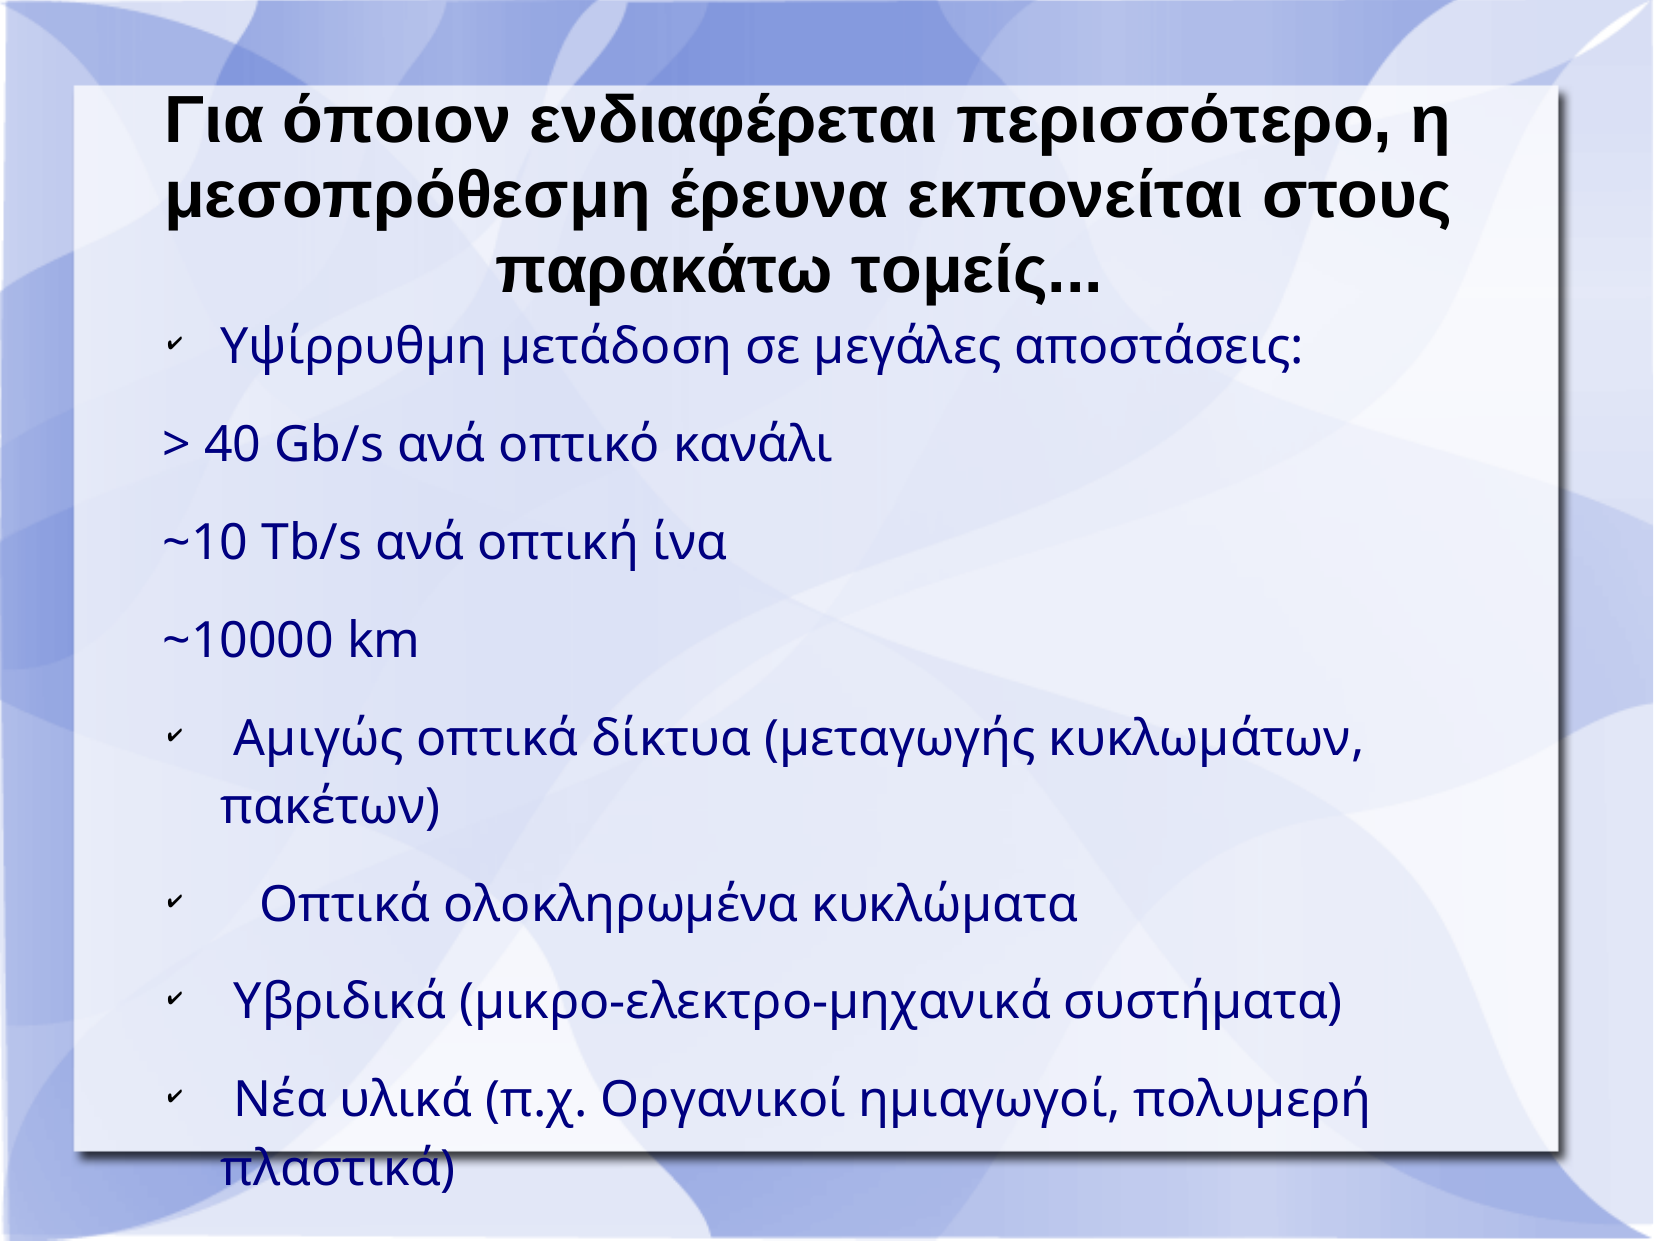

# Για όποιον ενδιαφέρεται περισσότερο, η μεσοπρόθεσμη έρευνα εκπονείται στους παρακάτω τομείς...
Υψίρρυθμη μετάδοση σε μεγάλες αποστάσεις:
 > 40 Gb/s ανά οπτικό κανάλι
 ~10 Tb/s ανά οπτική ίνα
 ~10000 km
 Αμιγώς οπτικά δίκτυα (μεταγωγής κυκλωμάτων, πακέτων)
 Οπτικά ολοκληρωμένα κυκλώματα
 Υβριδικά (μικρο-ελεκτρο-μηχανικά συστήματα)
 Νέα υλικά (π.χ. Οργανικοί ημιαγωγοί, πολυμερή πλαστικά)